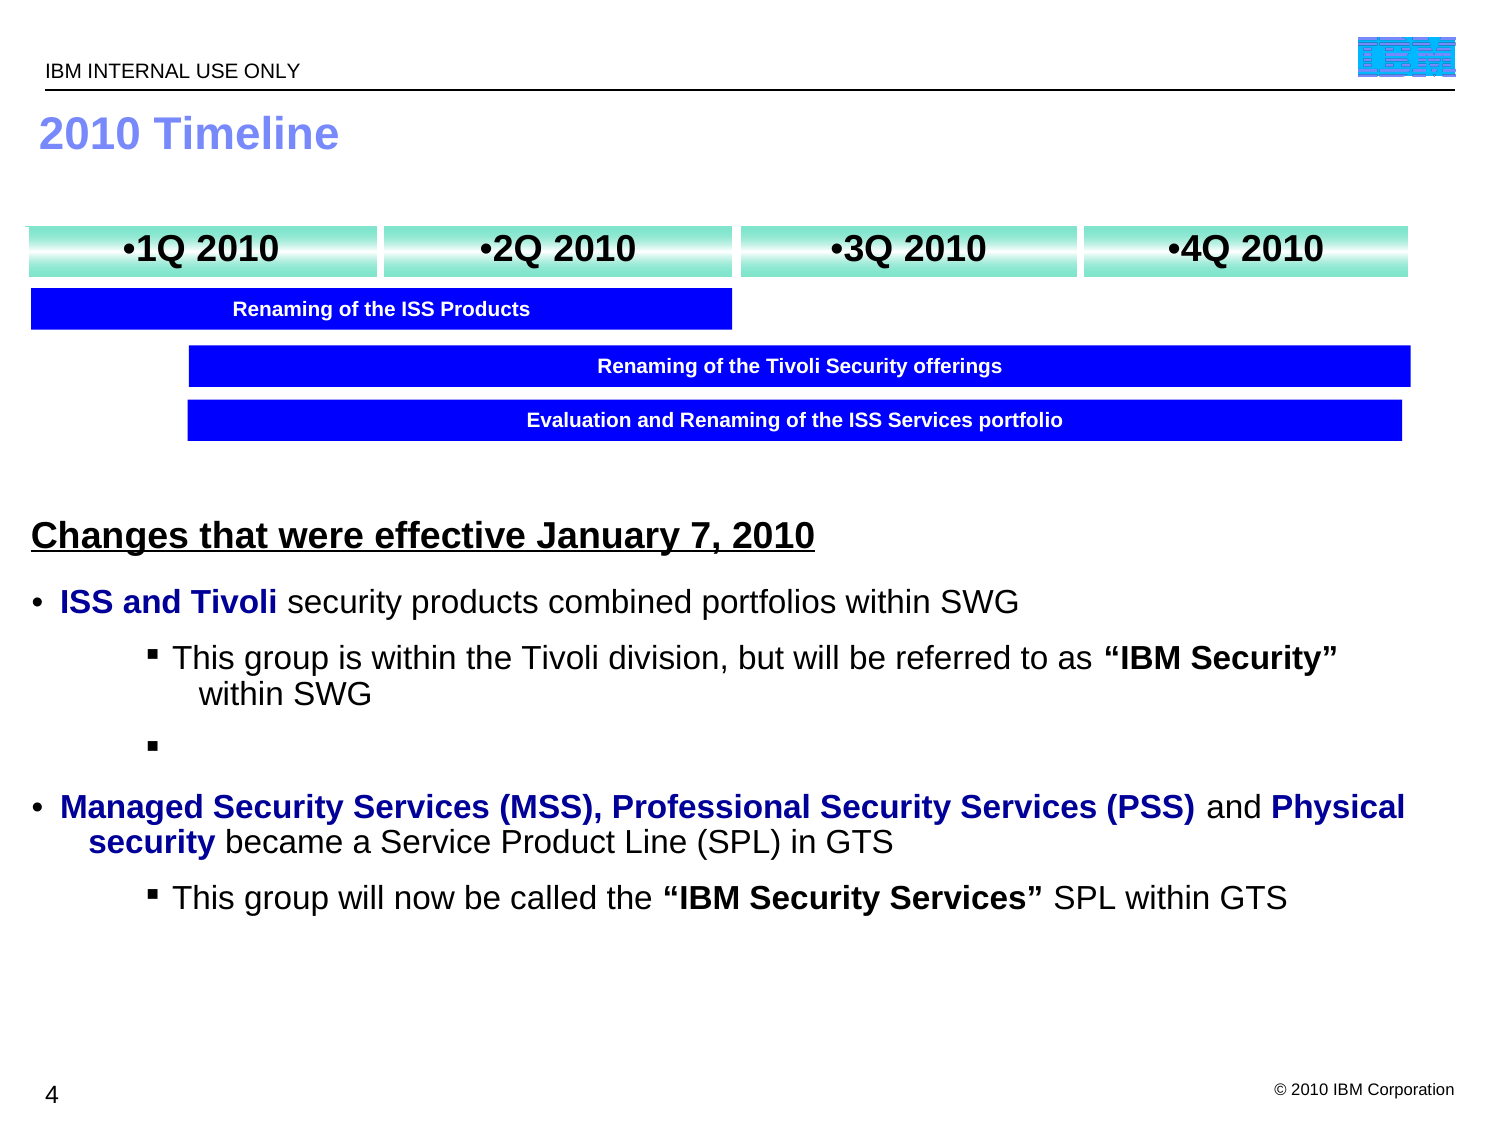

# 2010 Timeline
1Q 2010
2Q 2010
3Q 2010
4Q 2010
Renaming of the ISS Products
Renaming of the Tivoli Security offerings
Evaluation and Renaming of the ISS Services portfolio
Changes that were effective January 7, 2010
ISS and Tivoli security products combined portfolios within SWG
This group is within the Tivoli division, but will be referred to as “IBM Security” within SWG
Managed Security Services (MSS), Professional Security Services (PSS) and Physical security became a Service Product Line (SPL) in GTS
This group will now be called the “IBM Security Services” SPL within GTS
4